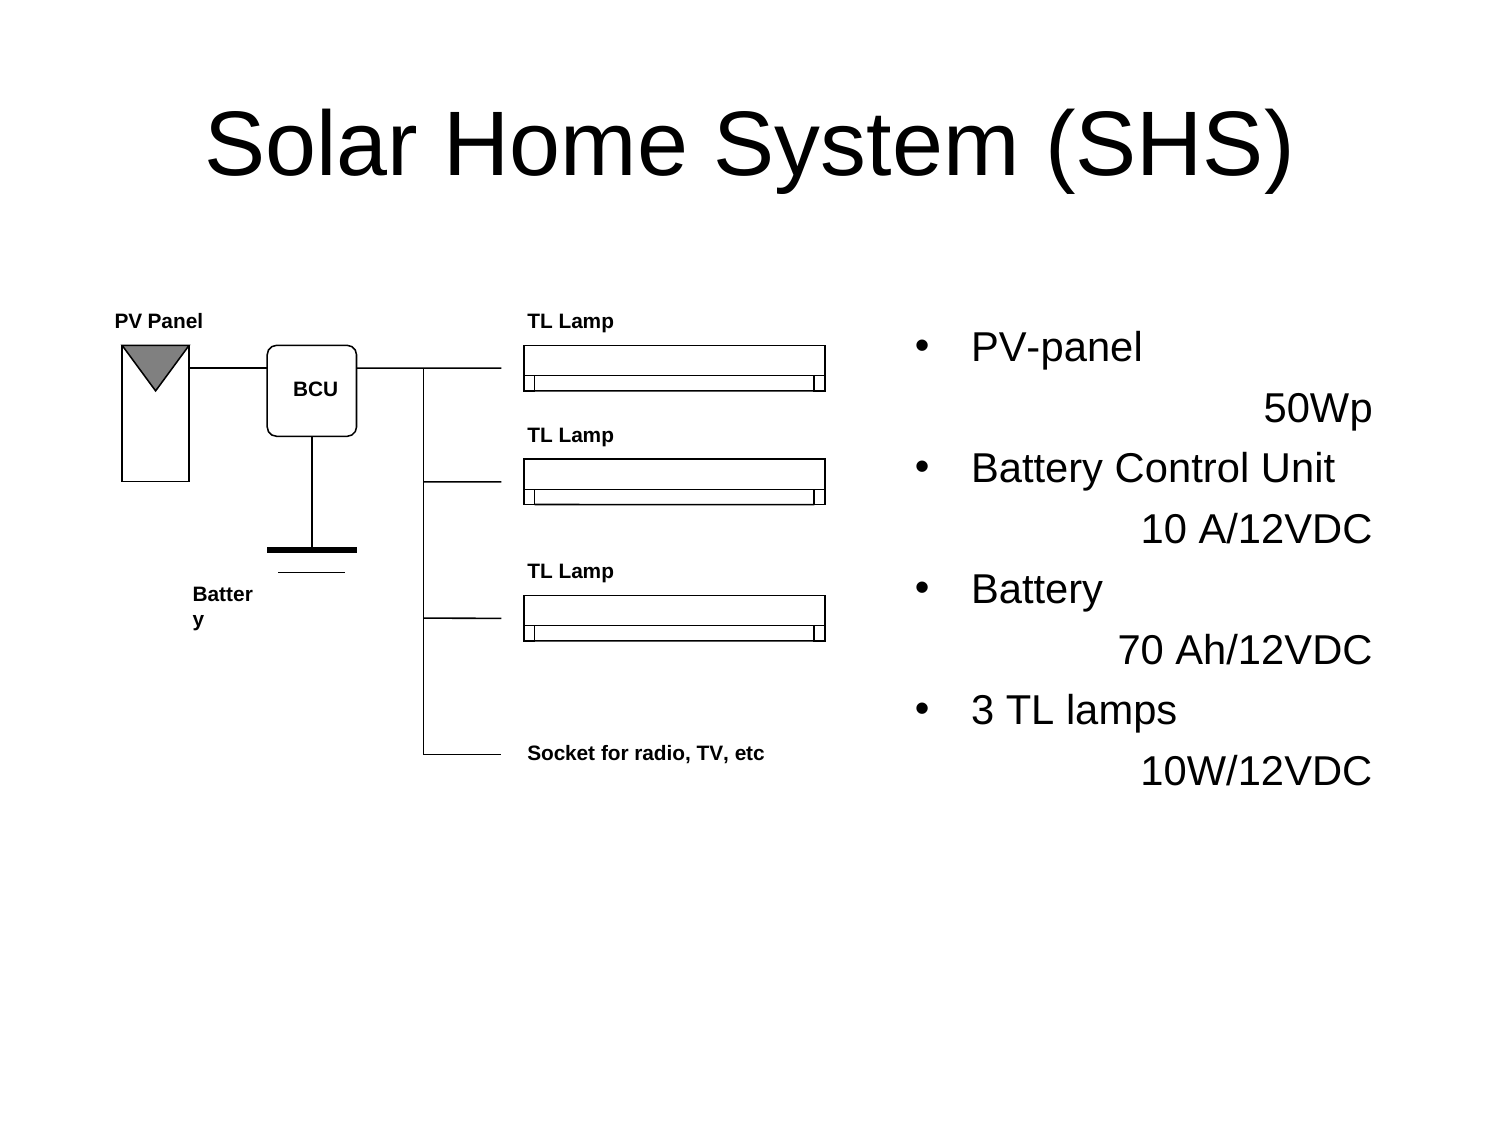

# Solar Home System (SHS)
PV Panel
TL Lamp
BCU
TL Lamp
TL Lamp
Battery
Socket for radio, TV, etc
PV-panel
50Wp
Battery Control Unit
10 A/12VDC
Battery
70 Ah/12VDC
3 TL lamps
10W/12VDC